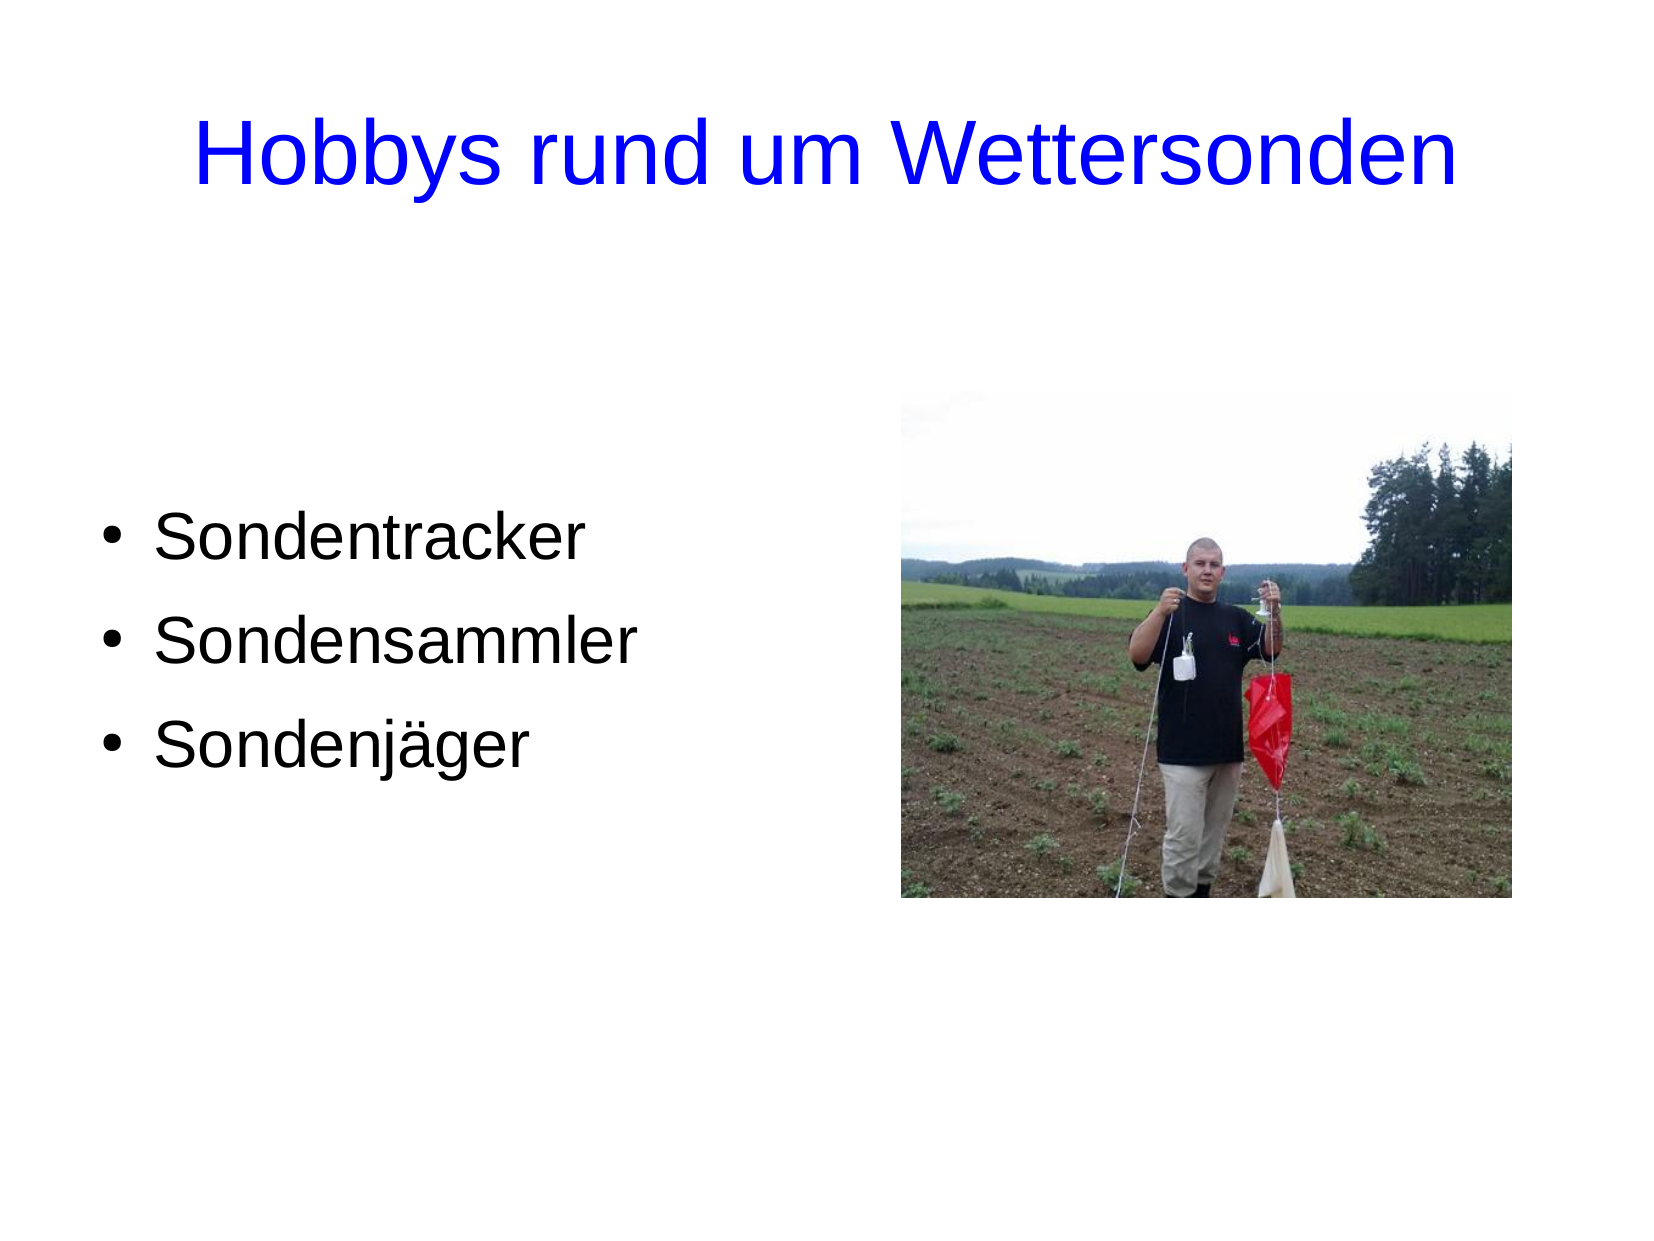

# Hobbys rund um Wettersonden
Sondentracker
Sondensammler
Sondenjäger